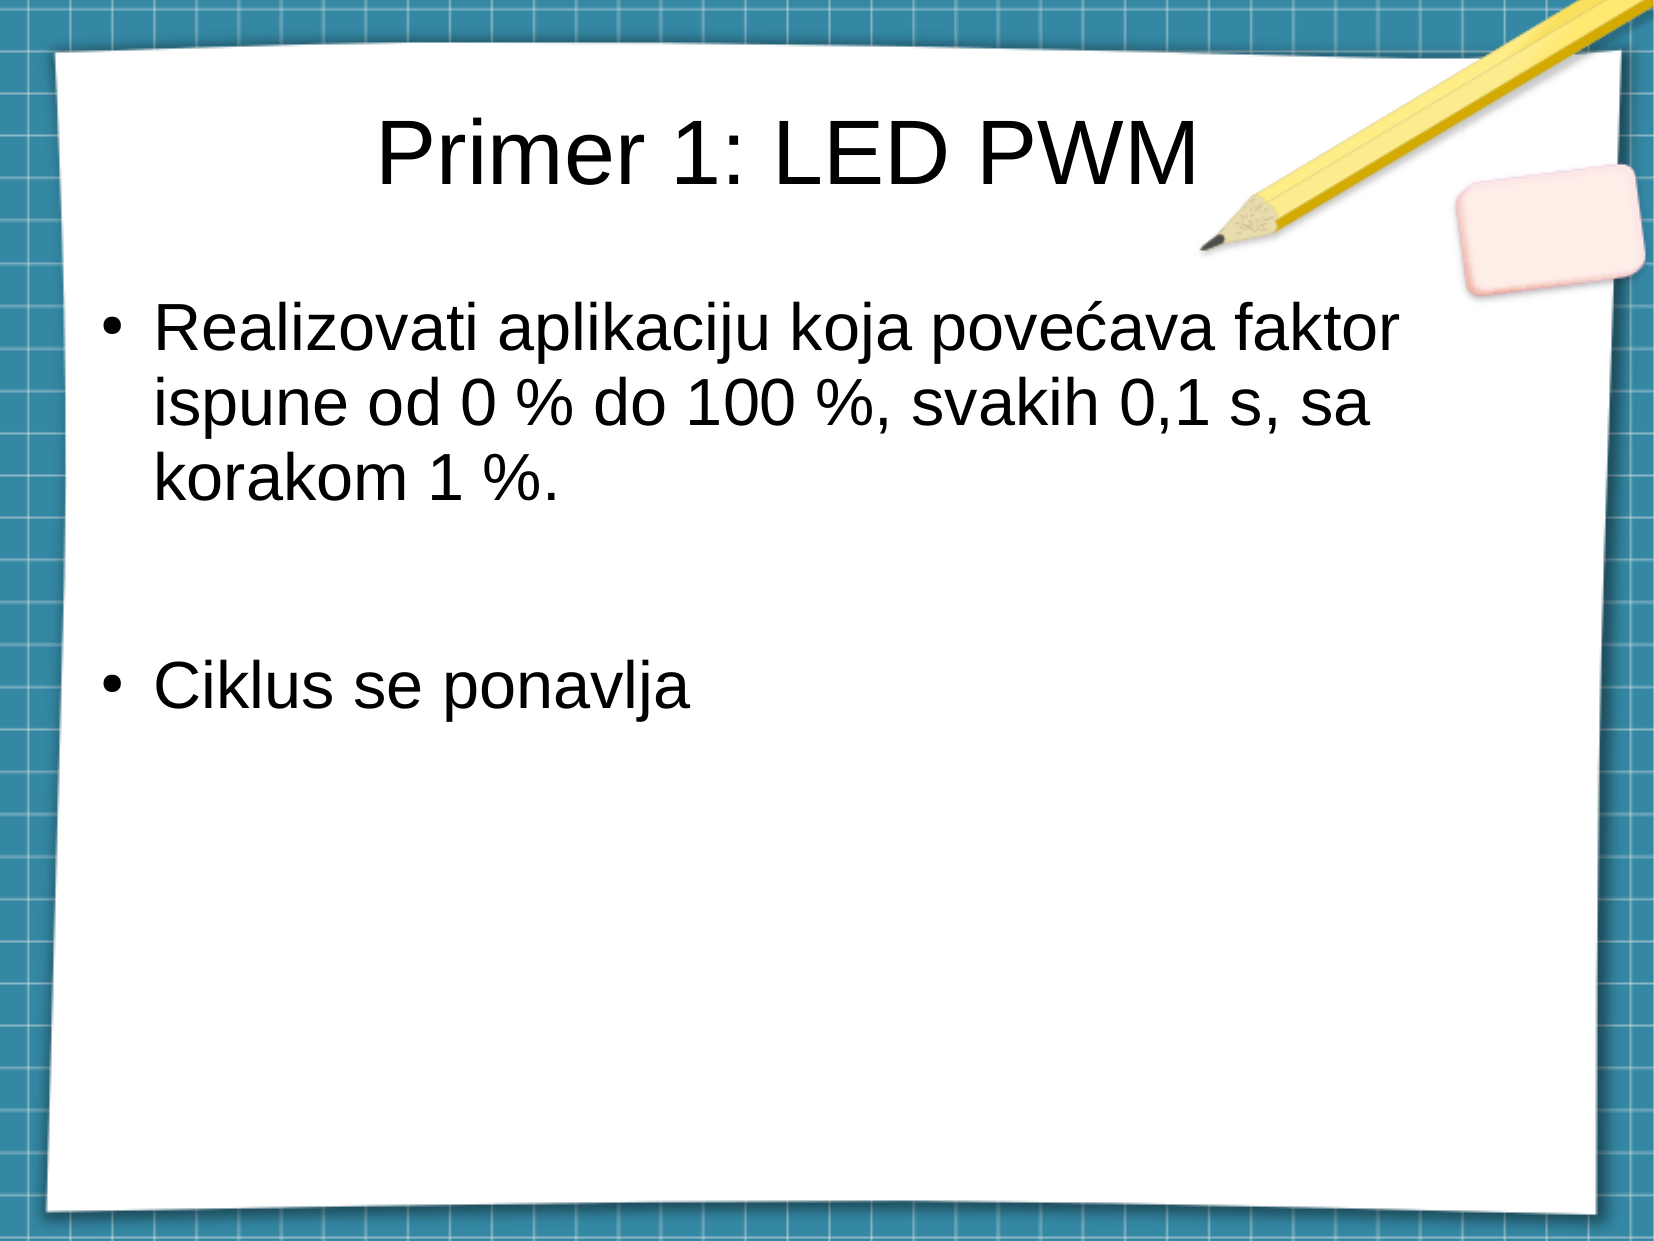

# Primer 1: LED PWM
Realizovati aplikaciju koja povećava faktor ispune od 0 % do 100 %, svakih 0,1 s, sa korakom 1 %.
Ciklus se ponavlja